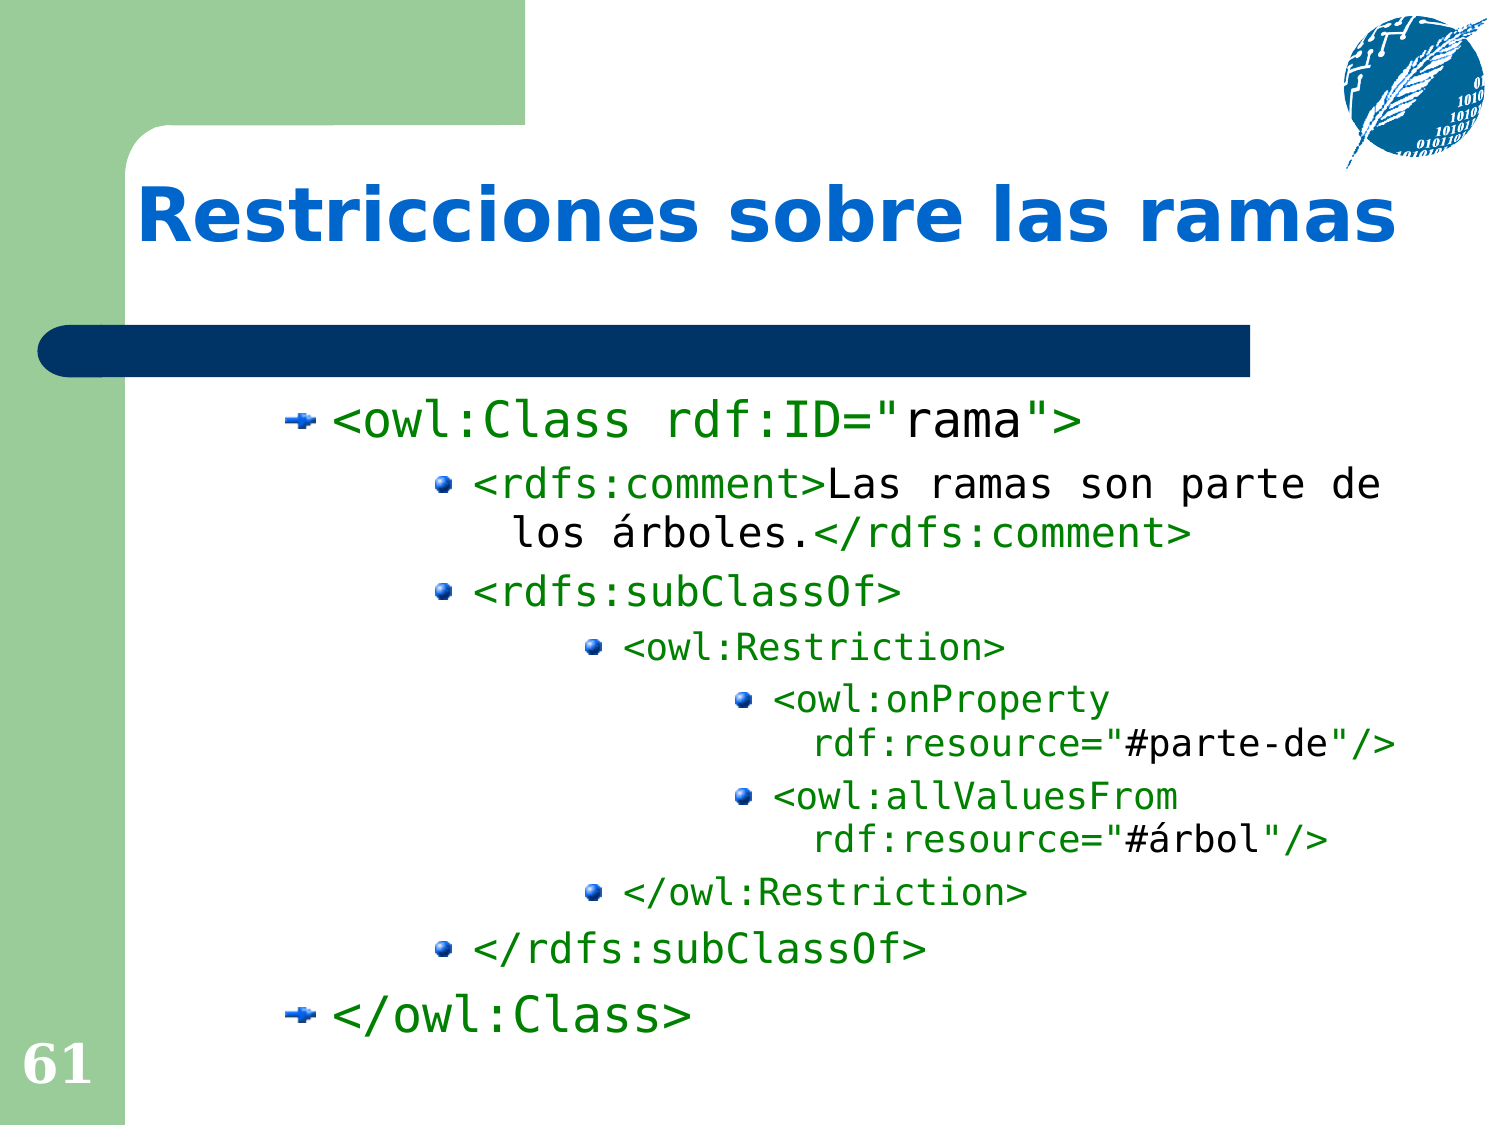

# Restricciones sobre las ramas
<owl:Class rdf:ID="rama">
<rdfs:comment>Las ramas son parte de los árboles.</rdfs:comment>
<rdfs:subClassOf>
<owl:Restriction>
<owl:onProperty rdf:resource="#parte-de"/>
<owl:allValuesFrom rdf:resource="#árbol"/>
</owl:Restriction>
</rdfs:subClassOf>
</owl:Class>
61